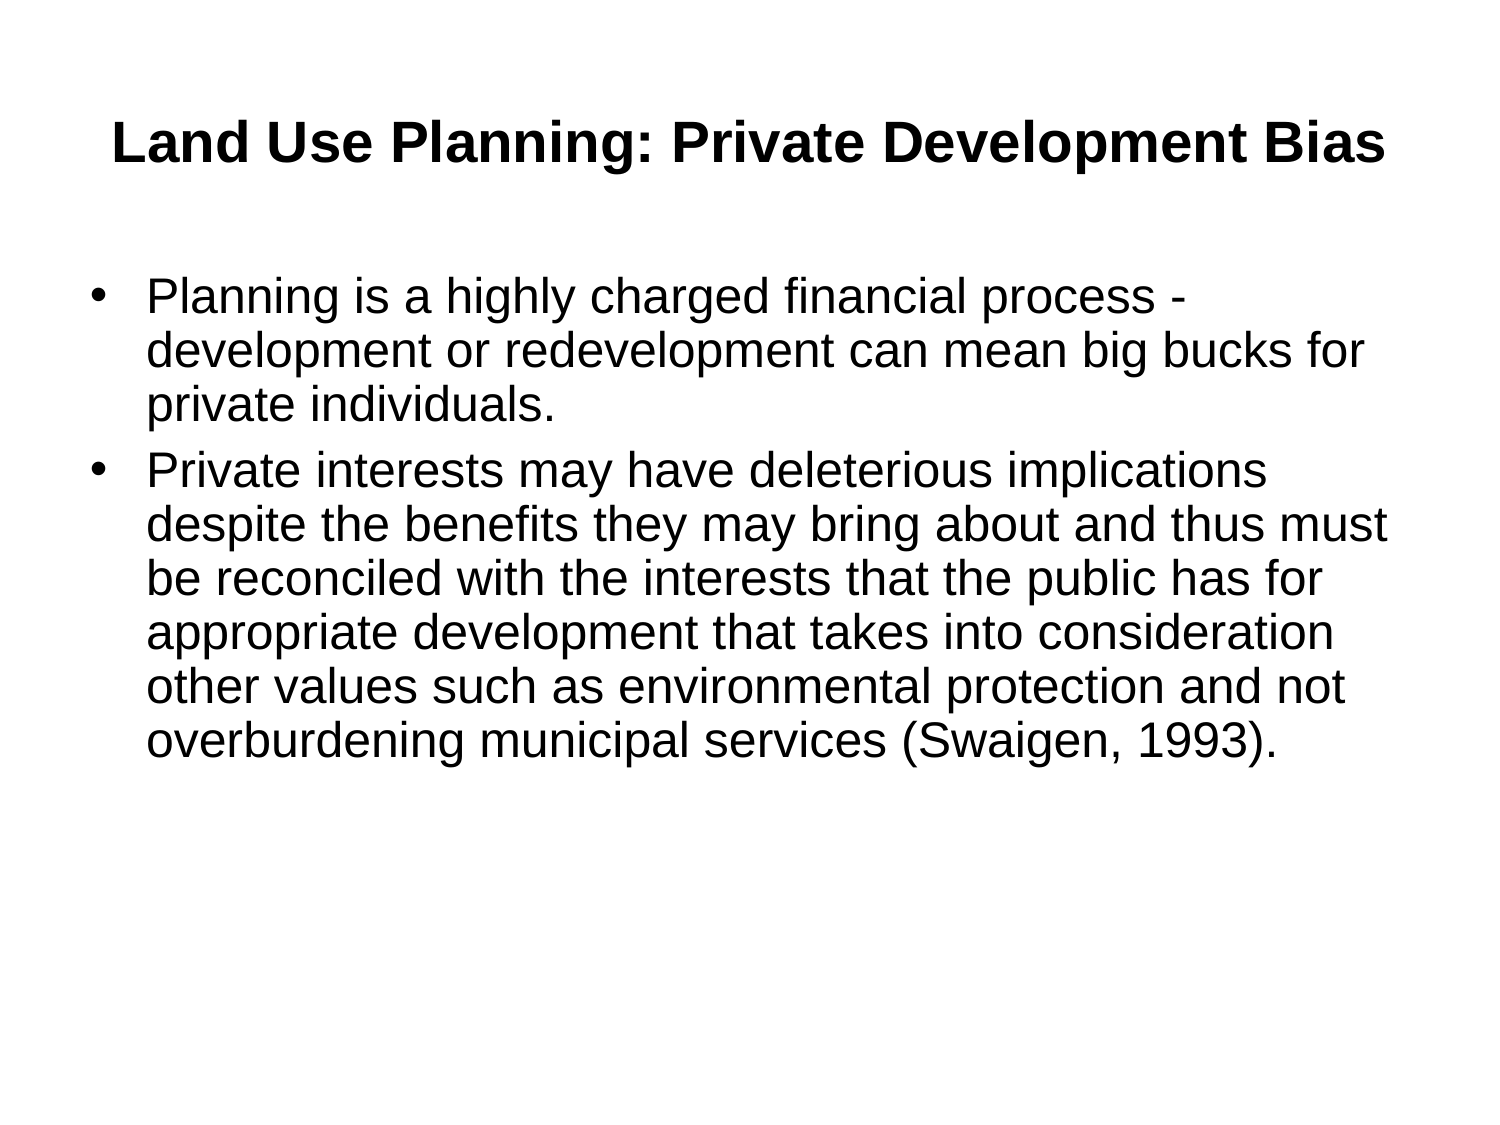

# Land Use Planning: Private Development Bias
Planning is a highly charged financial process - development or redevelopment can mean big bucks for private individuals.
Private interests may have deleterious implications despite the benefits they may bring about and thus must be reconciled with the interests that the public has for appropriate development that takes into consideration other values such as environmental protection and not overburdening municipal services (Swaigen, 1993).